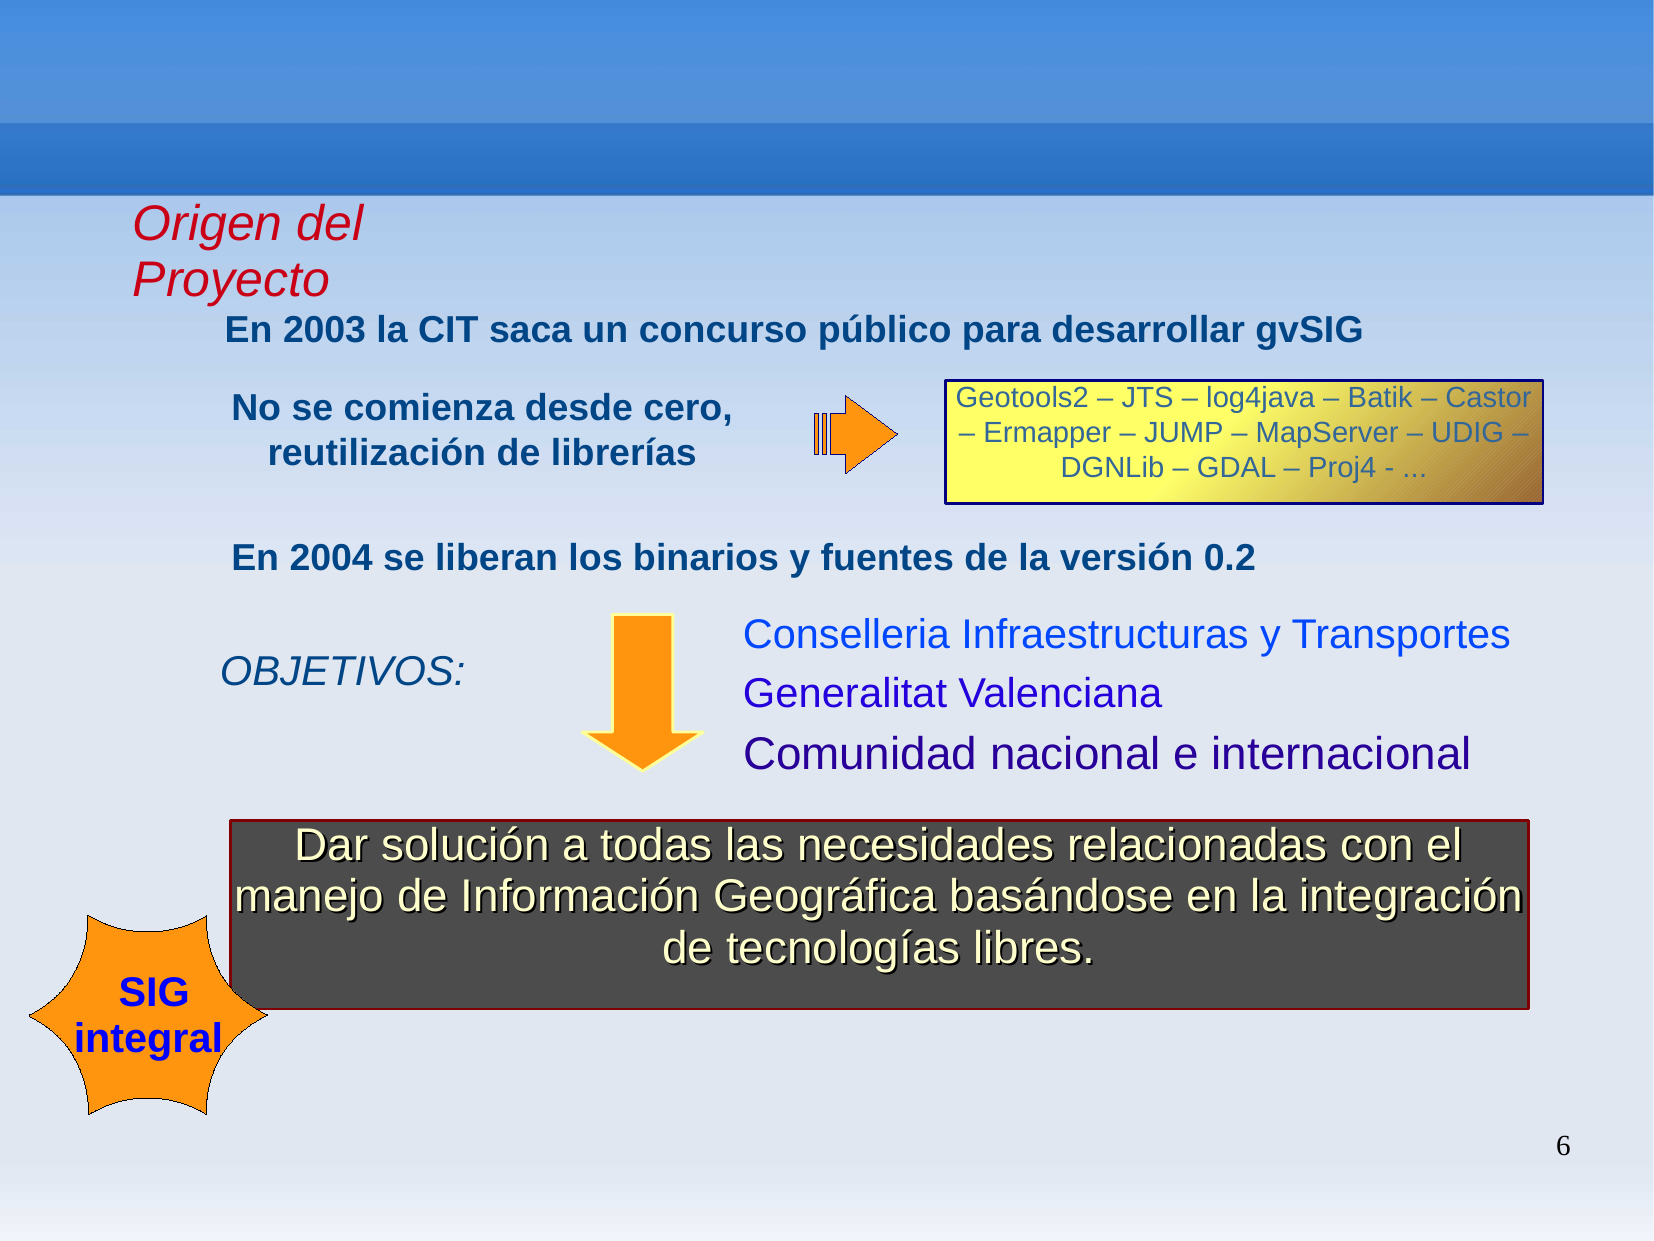

Origen del Proyecto
En 2003 la CIT saca un concurso público para desarrollar gvSIG
No se comienza desde cero, reutilización de librerías
Geotools2 – JTS – log4java – Batik – Castor – Ermapper – JUMP – MapServer – UDIG – DGNLib – GDAL – Proj4 - ...
En 2004 se liberan los binarios y fuentes de la versión 0.2
Conselleria Infraestructuras y Transportes
OBJETIVOS:
Generalitat Valenciana
Comunidad nacional e internacional
Dar solución a todas las necesidades relacionadas con el manejo de Información Geográfica basándose en la integración de tecnologías libres.
 SIG
integral
6